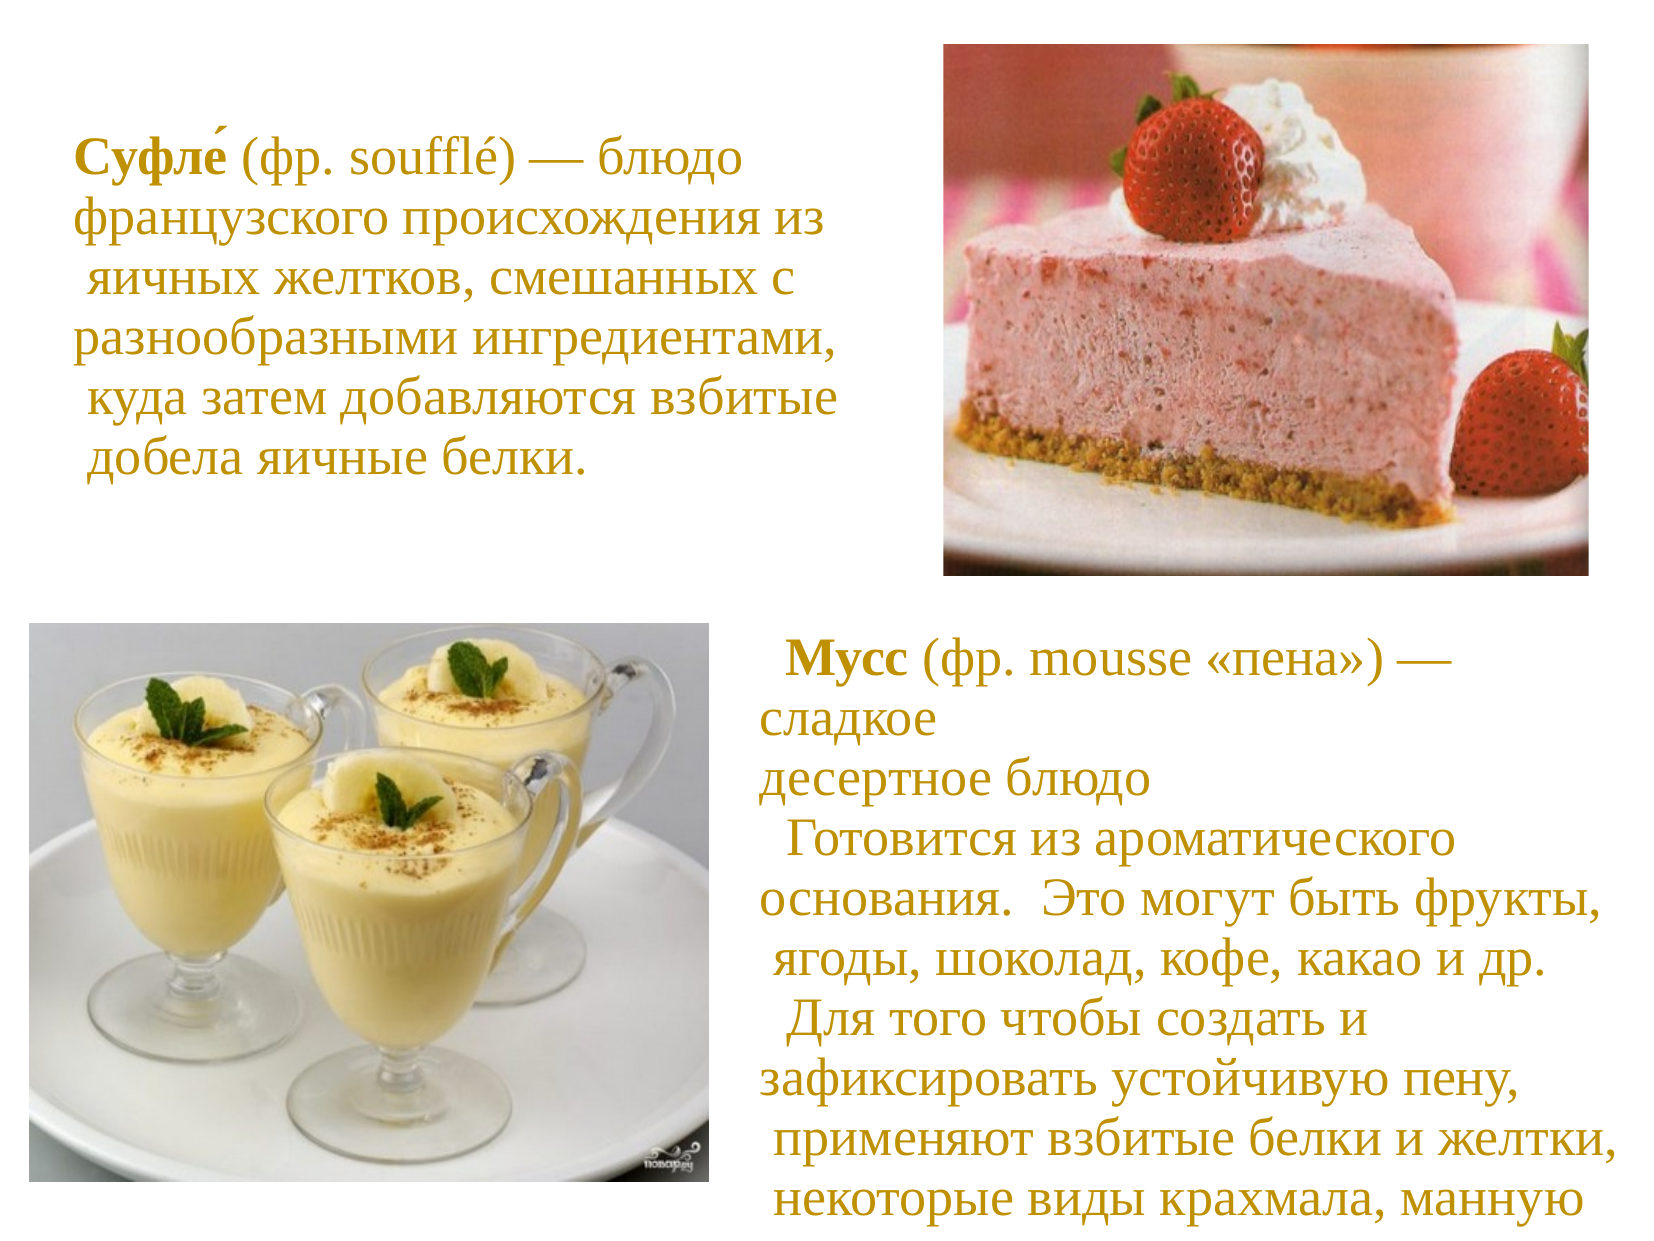

Суфле́ (фр. soufflé) — блюдо
французского происхождения из
 яичных желтков, смешанных с
разнообразными ингредиентами,
 куда затем добавляются взбитые
 добела яичные белки.
 Мусс (фр. mousse «пена») — сладкое
десертное блюдо
 Готовится из ароматического
основания. Это могут быть фрукты,
 ягоды, шоколад, кофе, какао и др.
 Для того чтобы создать и
зафиксировать устойчивую пену,
 применяют взбитые белки и желтки,
 некоторые виды крахмала, манную
 крупу и желатин.